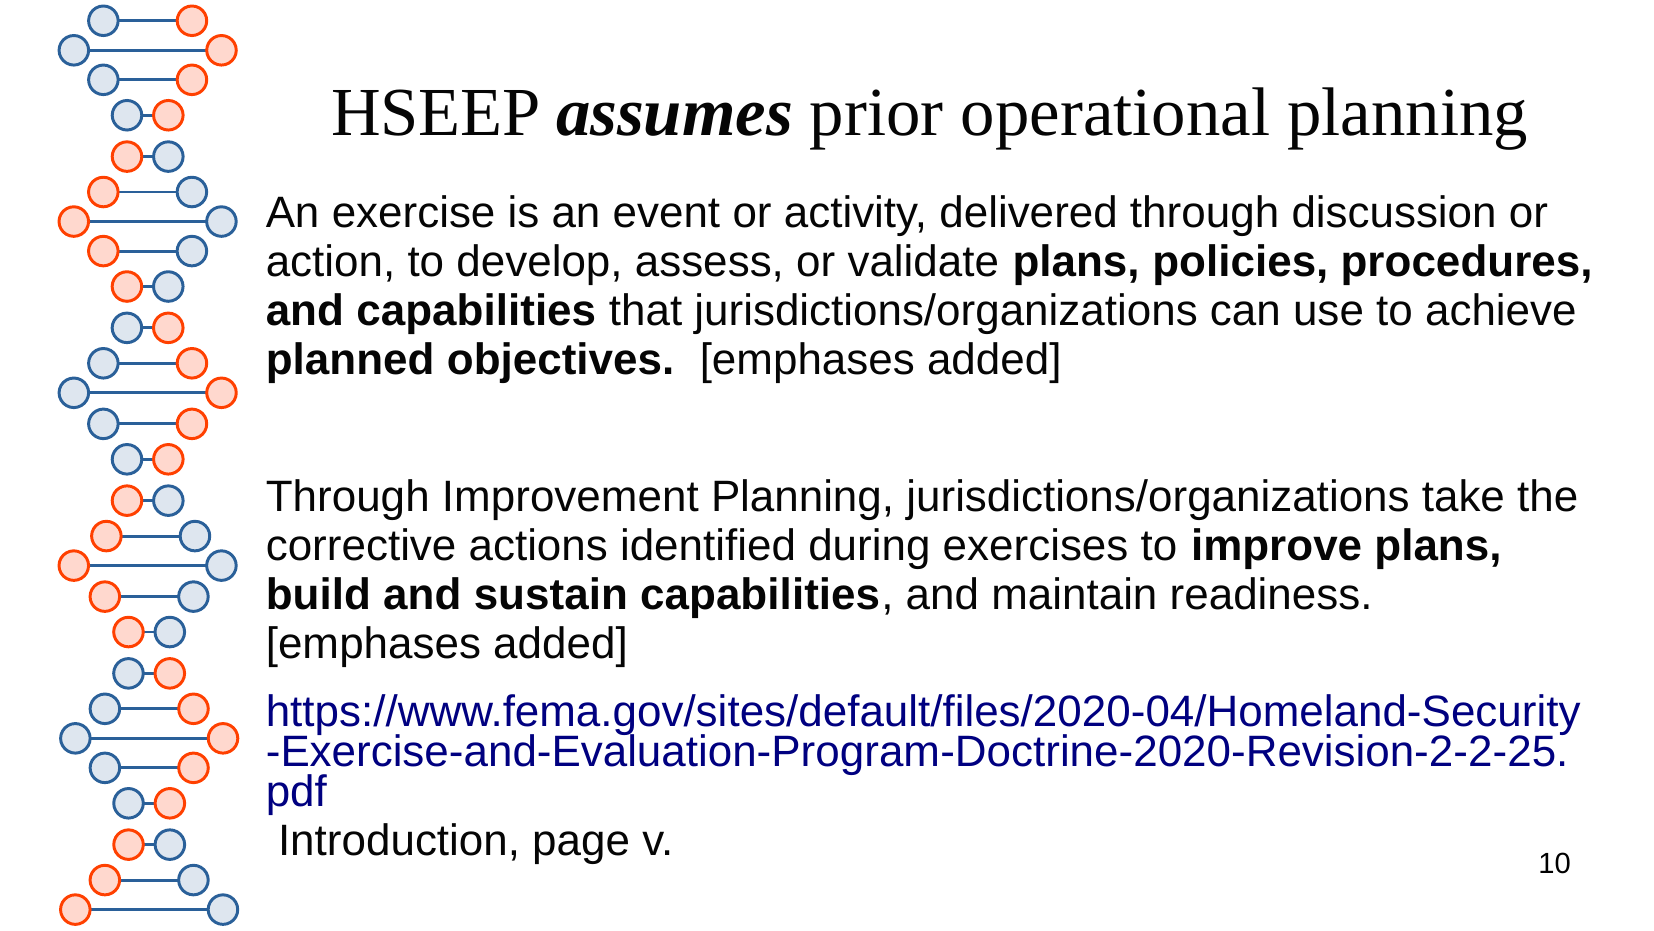

# HSEEP assumes prior operational planning
An exercise is an event or activity, delivered through discussion or action, to develop, assess, or validate plans, policies, procedures, and capabilities that jurisdictions/organizations can use to achieve planned objectives. [emphases added]
Through Improvement Planning, jurisdictions/organizations take the corrective actions identified during exercises to improve plans, build and sustain capabilities, and maintain readiness. [emphases added]
https://www.fema.gov/sites/default/files/2020-04/Homeland-Security-Exercise-and-Evaluation-Program-Doctrine-2020-Revision-2-2-25.pdf Introduction, page v.
10